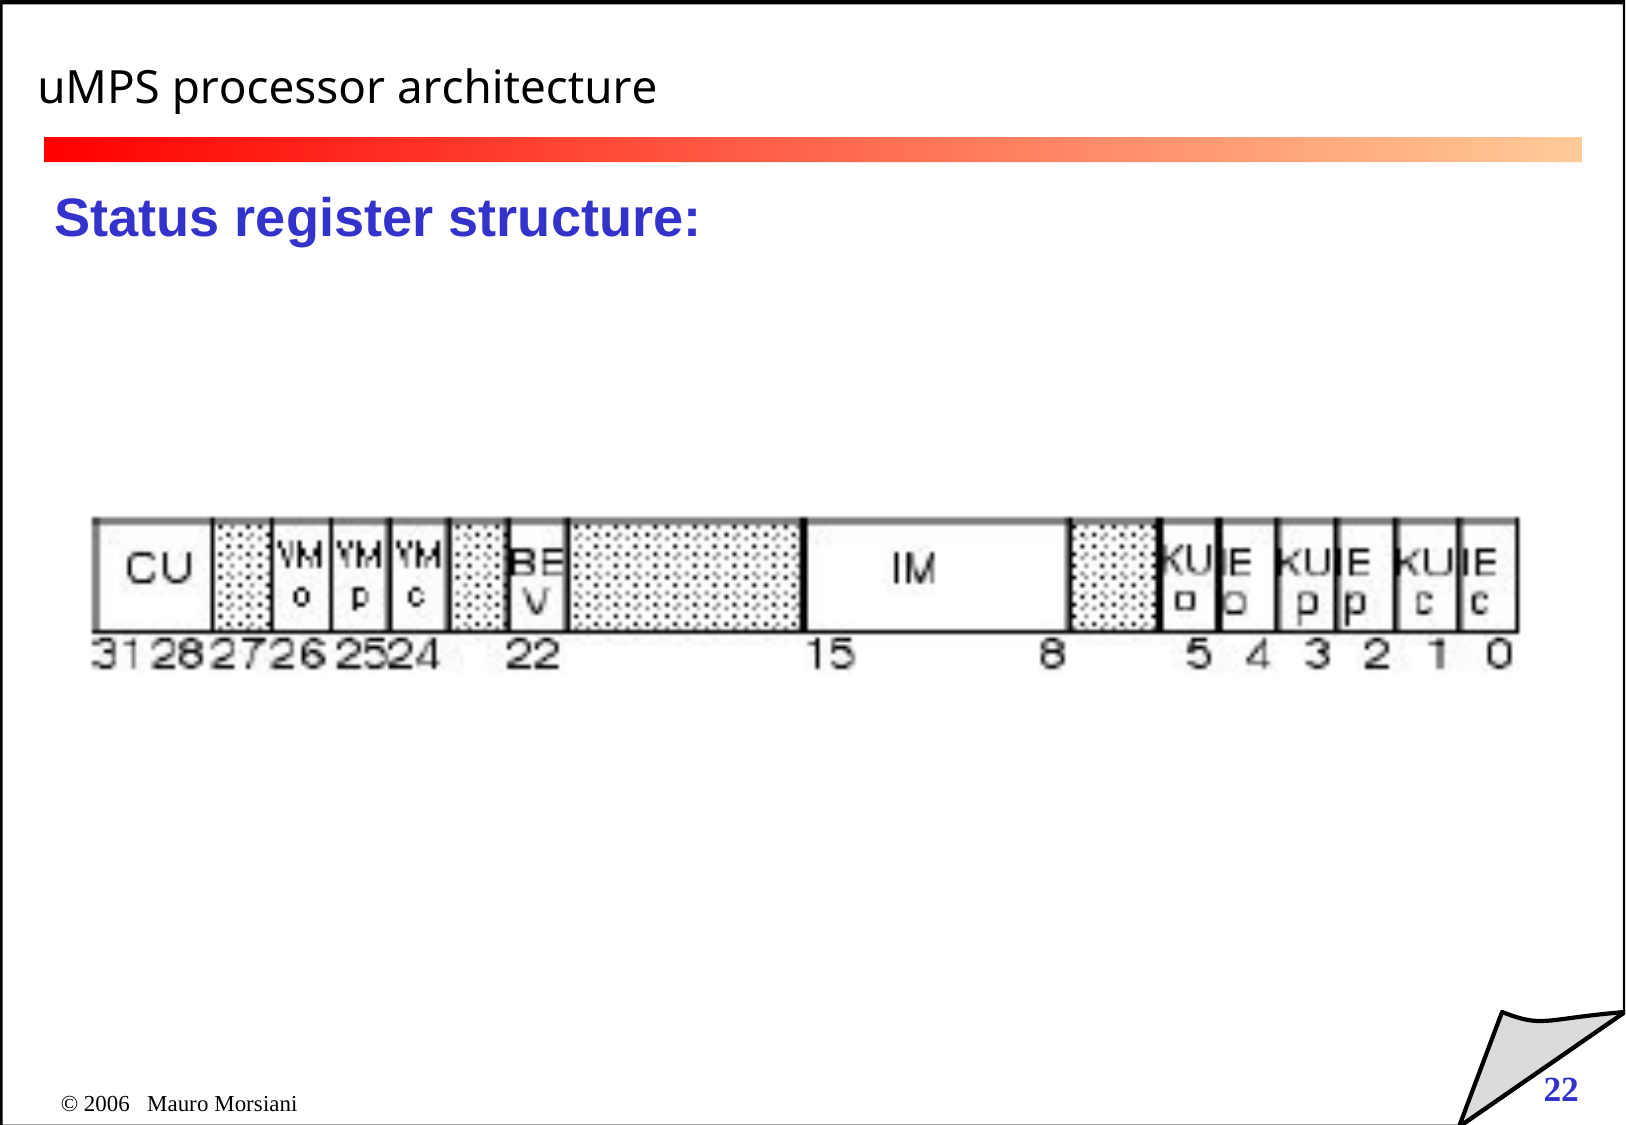

# uMPS processor architecture
Status register structure: